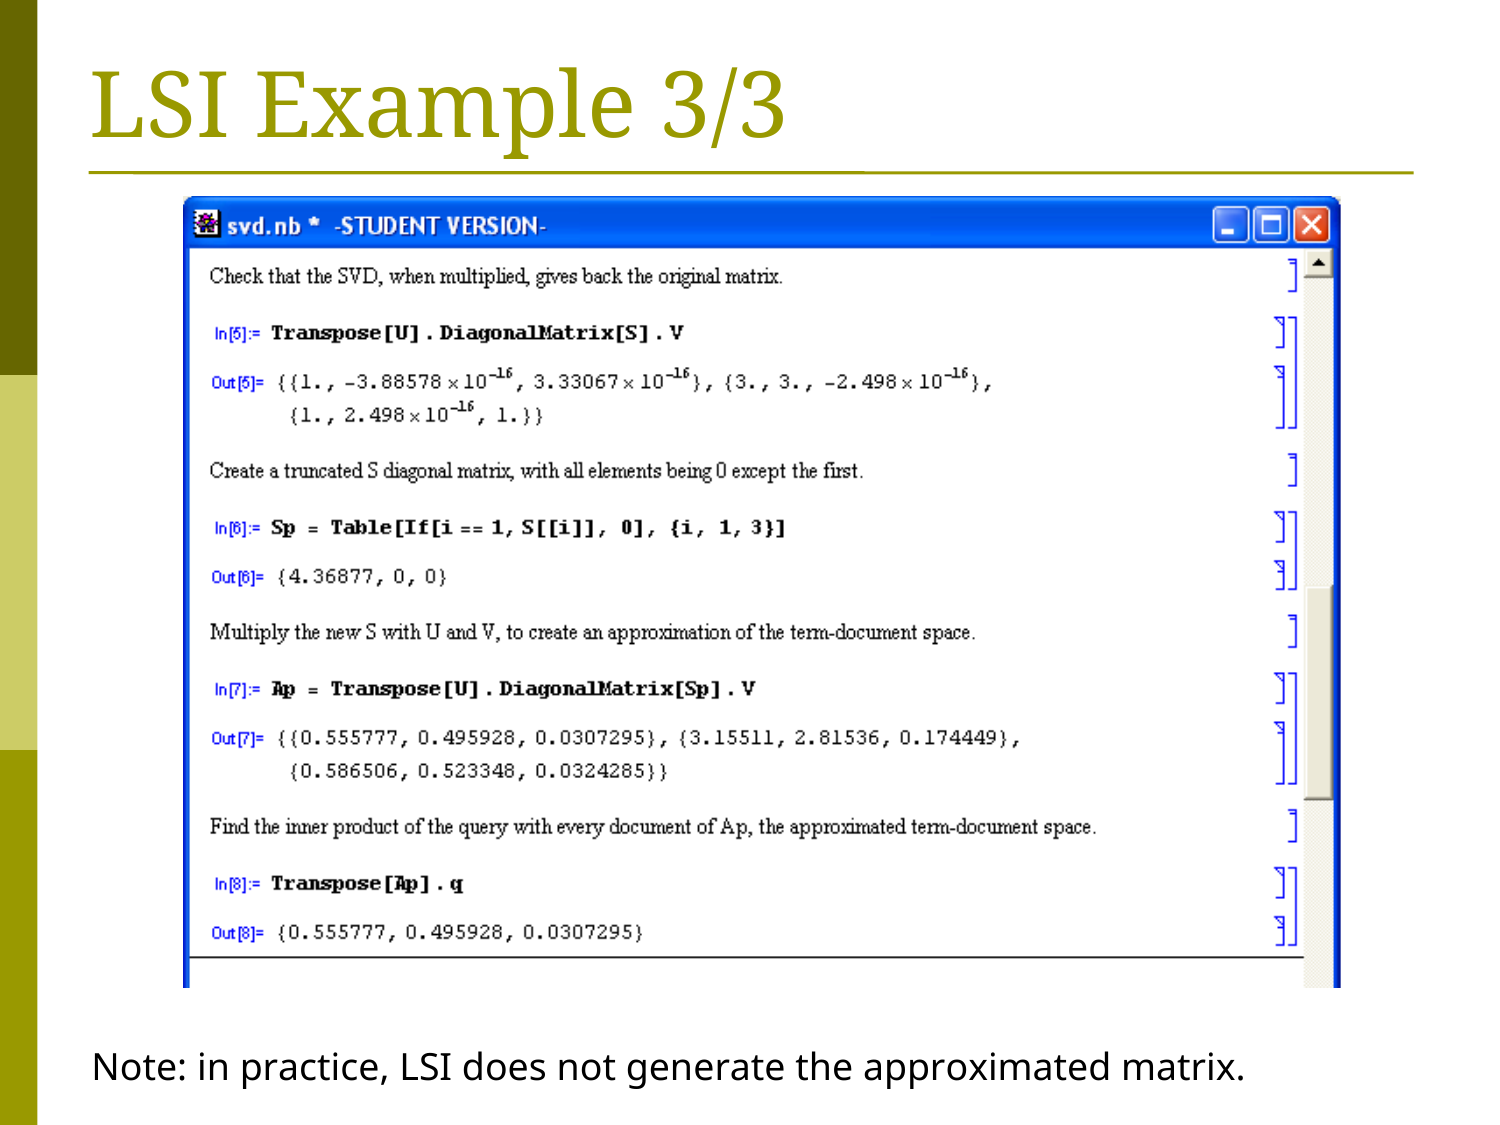

# LSI Example 3/3
Note: in practice, LSI does not generate the approximated matrix.